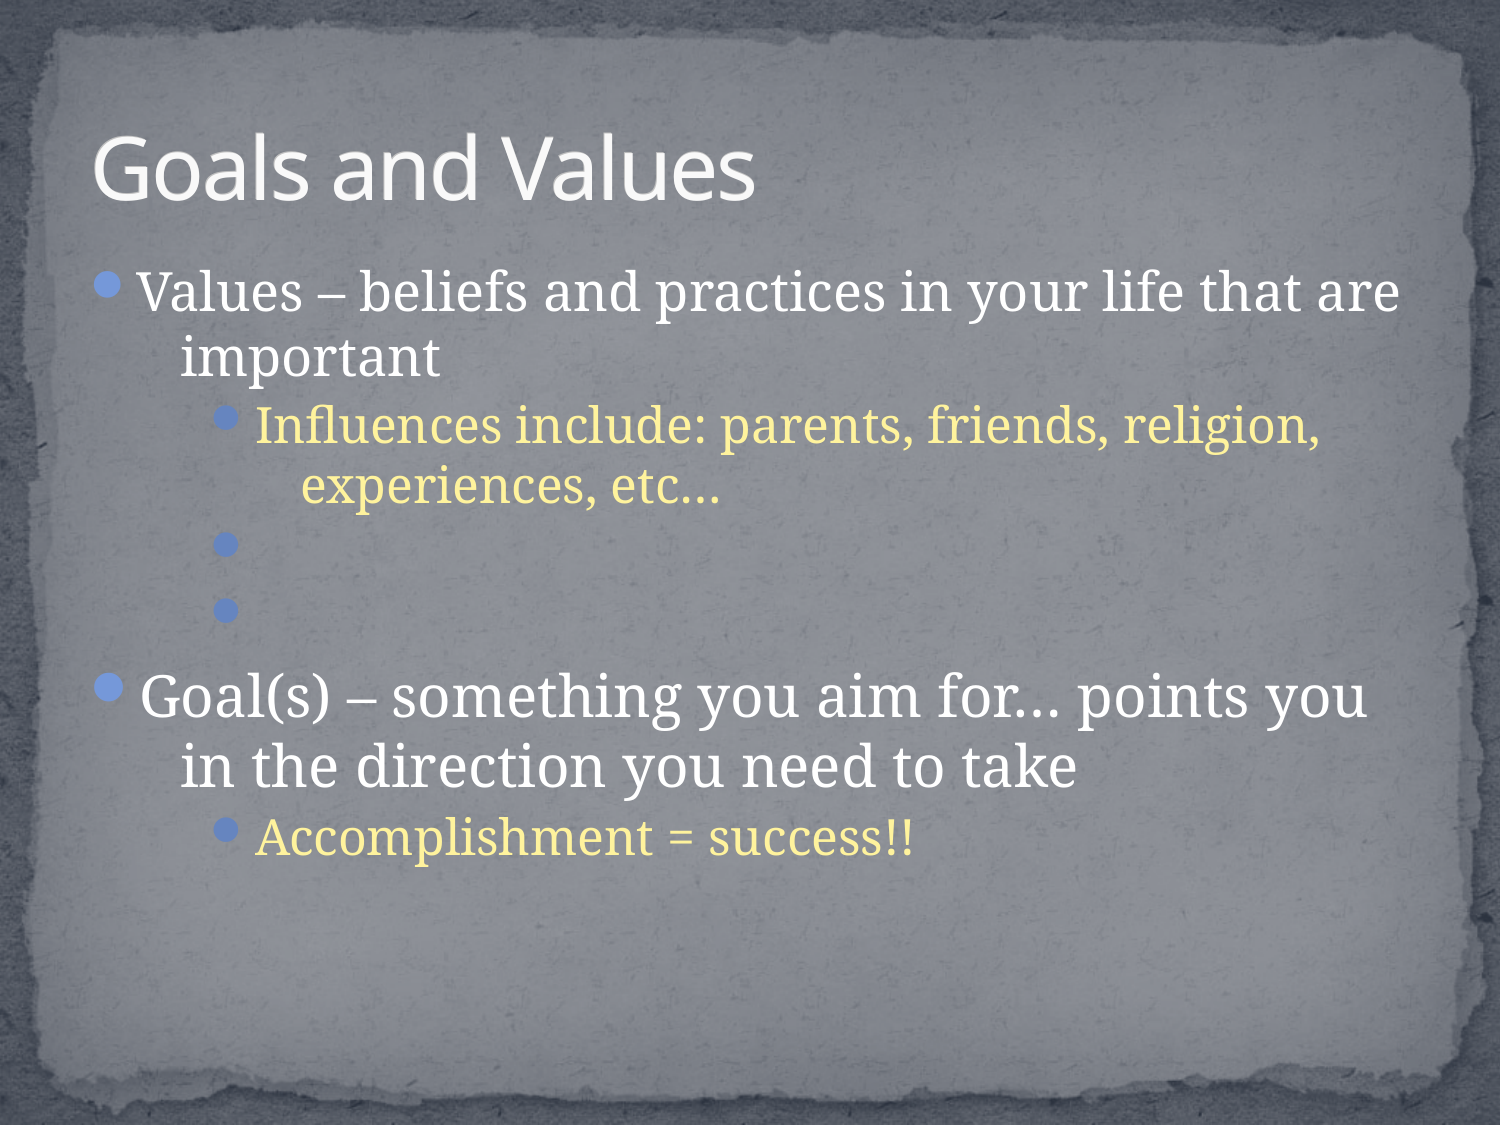

Goals and Values
# Values – beliefs and practices in your life that are important
Influences include: parents, friends, religion, experiences, etc…
Goal(s) – something you aim for… points you in the direction you need to take
Accomplishment = success!!